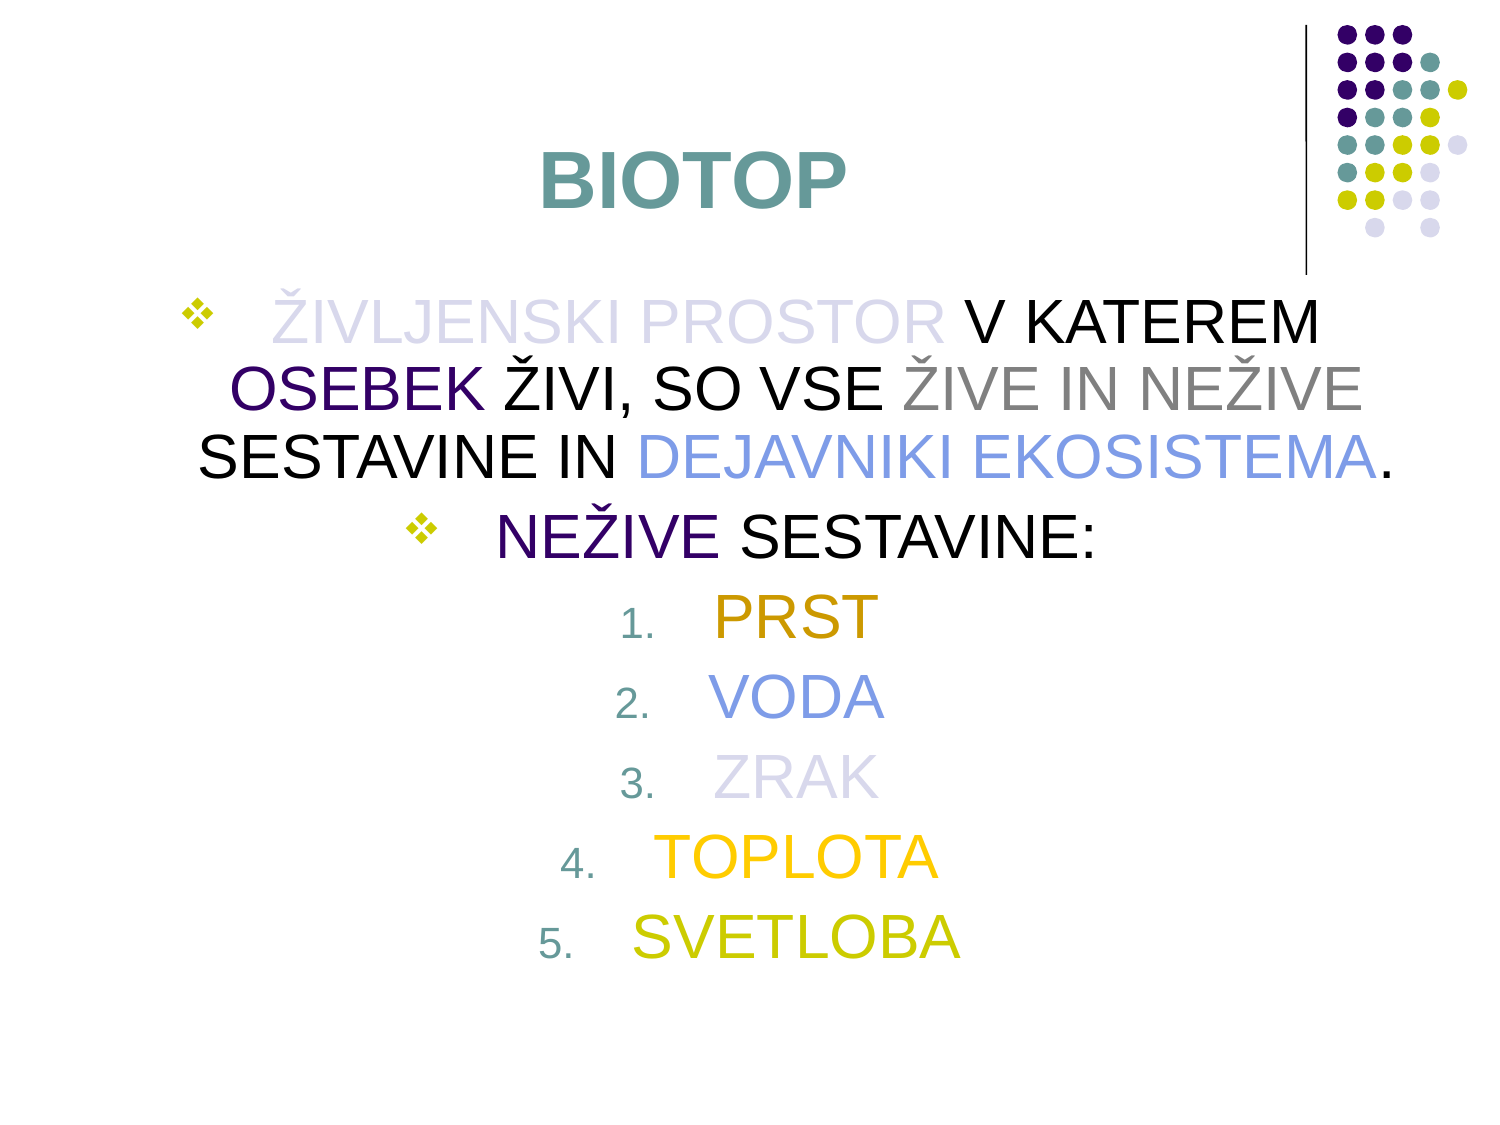

# BIOTOP
ŽIVLJENSKI PROSTOR V KATEREM OSEBEK ŽIVI, SO VSE ŽIVE IN NEŽIVE SESTAVINE IN DEJAVNIKI EKOSISTEMA.
NEŽIVE SESTAVINE:
PRST
VODA
ZRAK
TOPLOTA
SVETLOBA